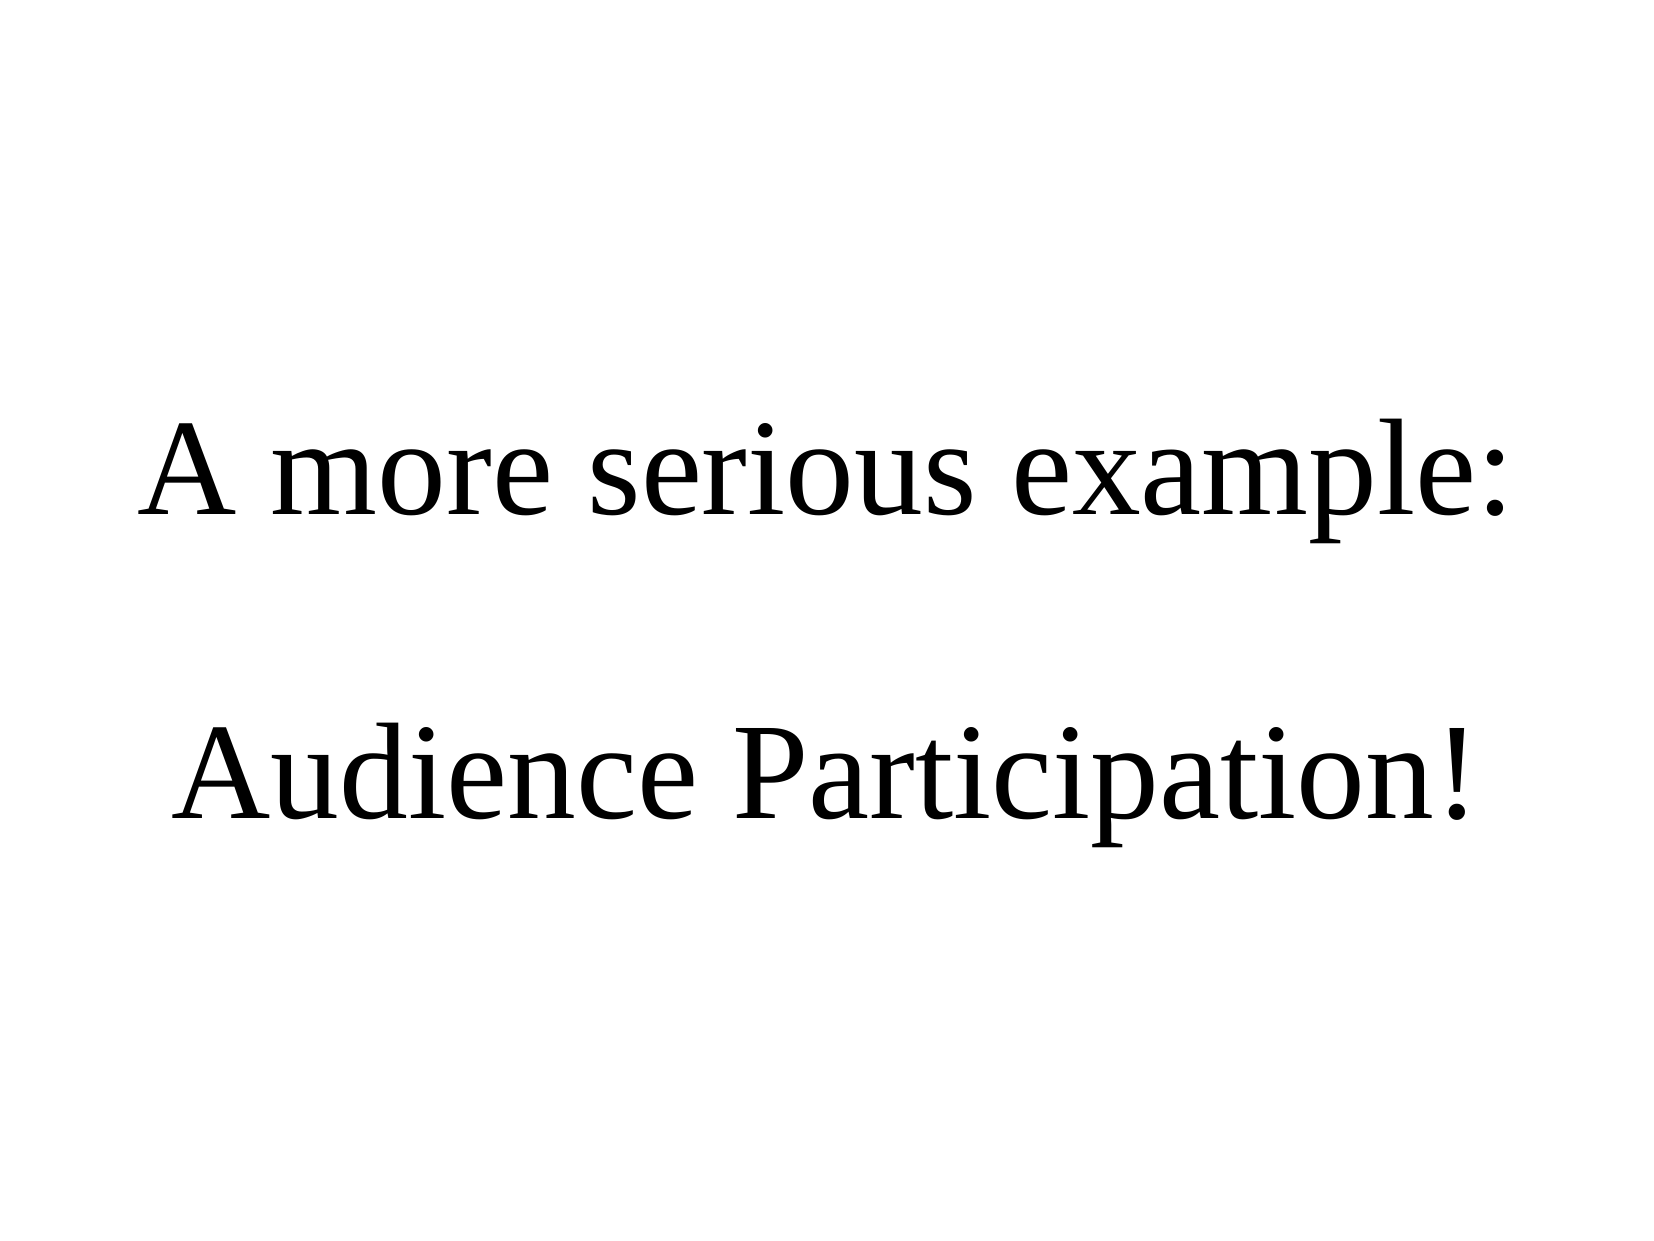

# A more serious example:
Audience Participation!